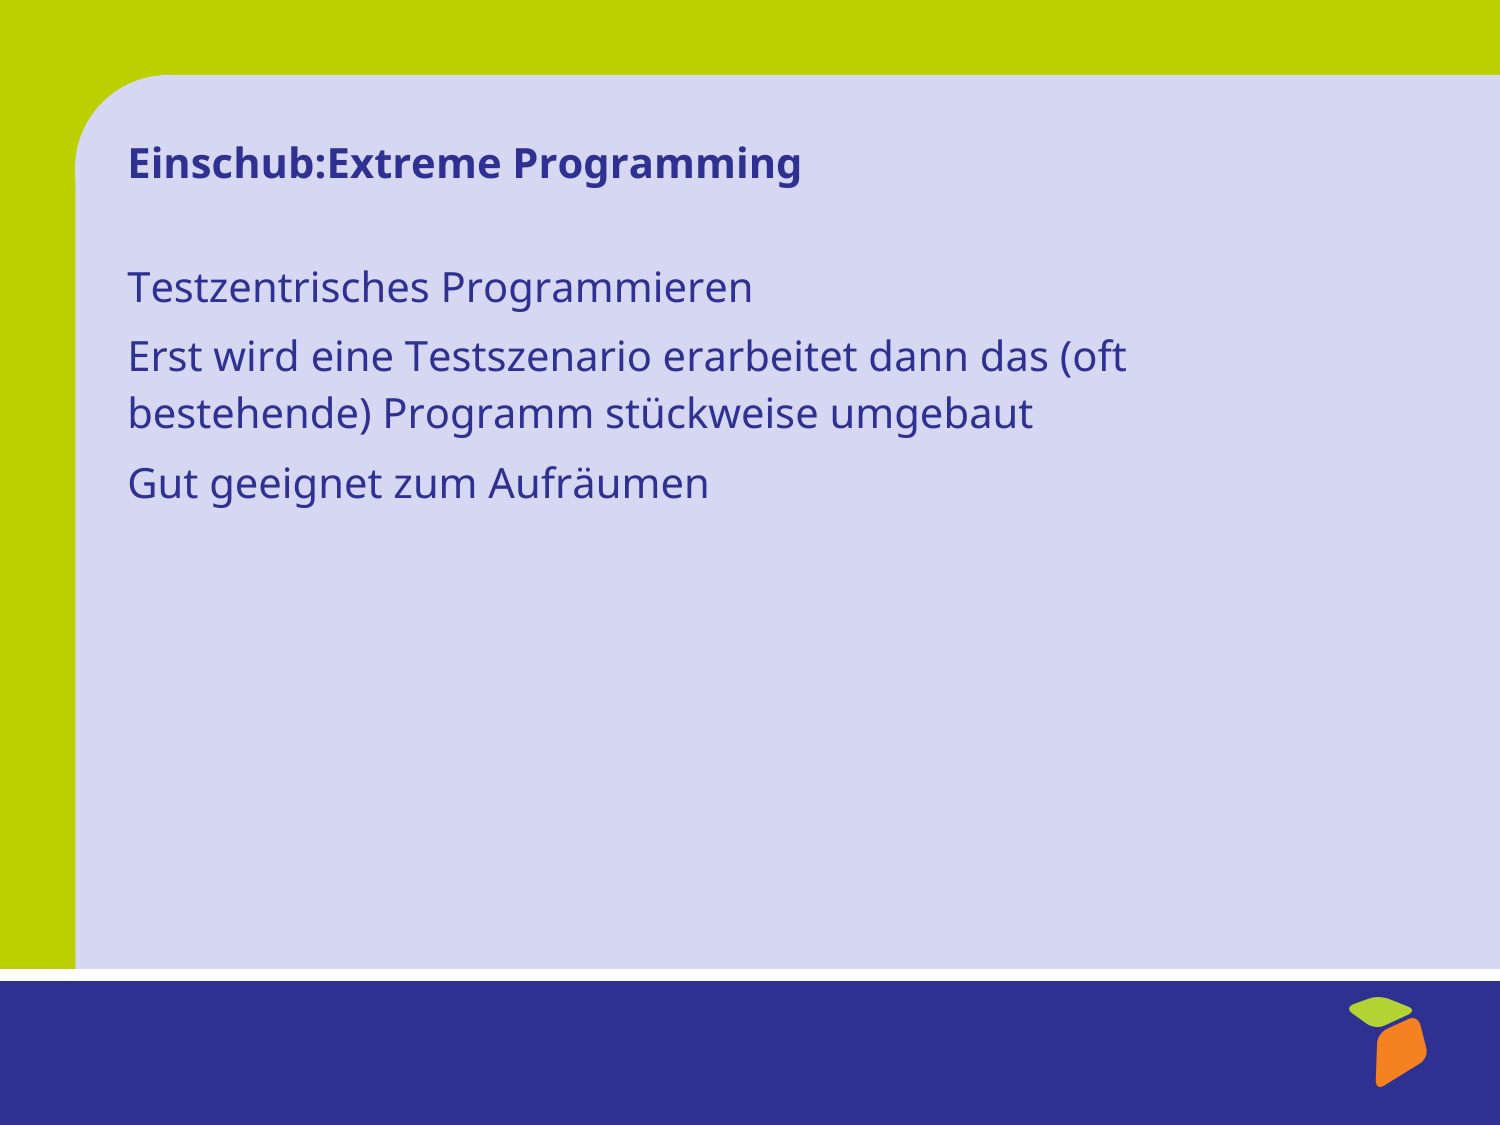

# Einschub:Extreme Programming
Testzentrisches Programmieren
Erst wird eine Testszenario erarbeitet dann das (oft bestehende) Programm stückweise umgebaut
Gut geeignet zum Aufräumen